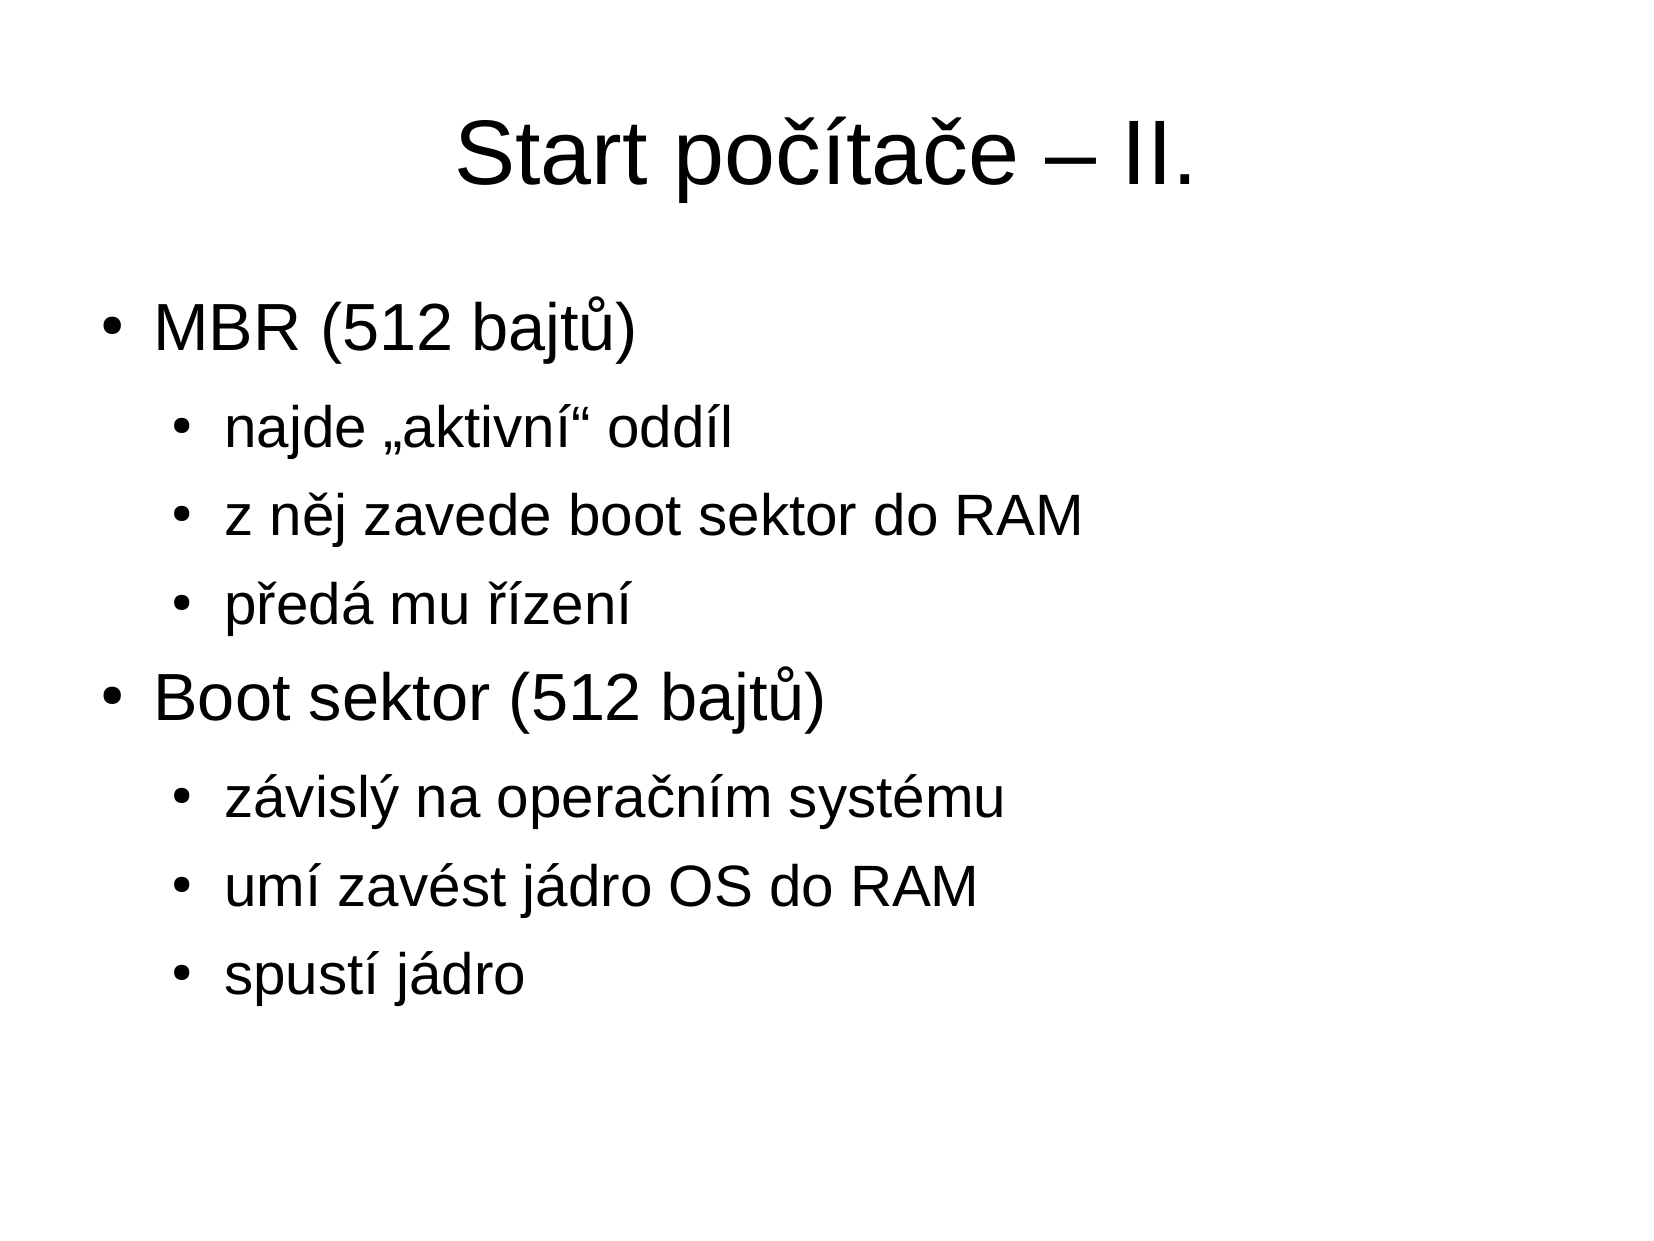

# Start počítače – II.
MBR (512 bajtů)
najde „aktivní“ oddíl
z něj zavede boot sektor do RAM
předá mu řízení
Boot sektor (512 bajtů)
závislý na operačním systému
umí zavést jádro OS do RAM
spustí jádro